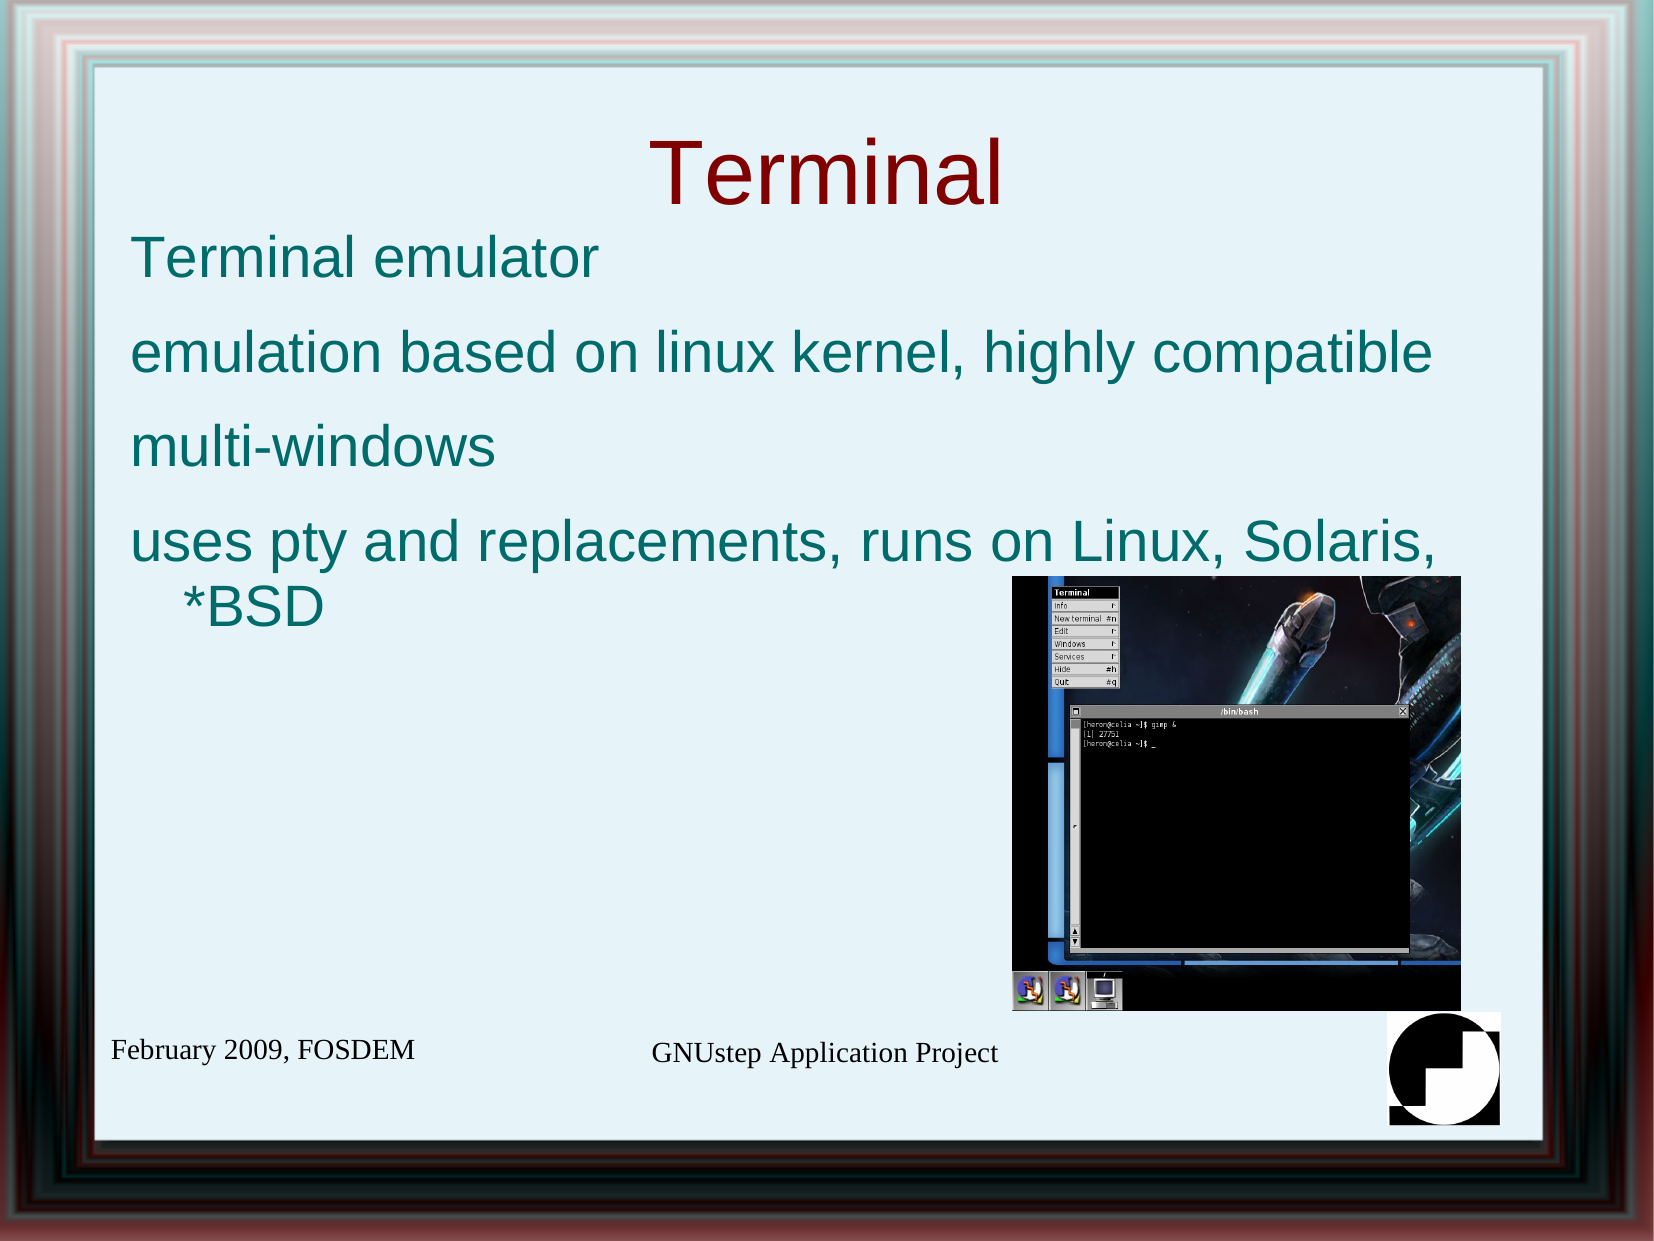

# Terminal
Terminal emulator
emulation based on linux kernel, highly compatible
multi-windows
uses pty and replacements, runs on Linux, Solaris, *BSD